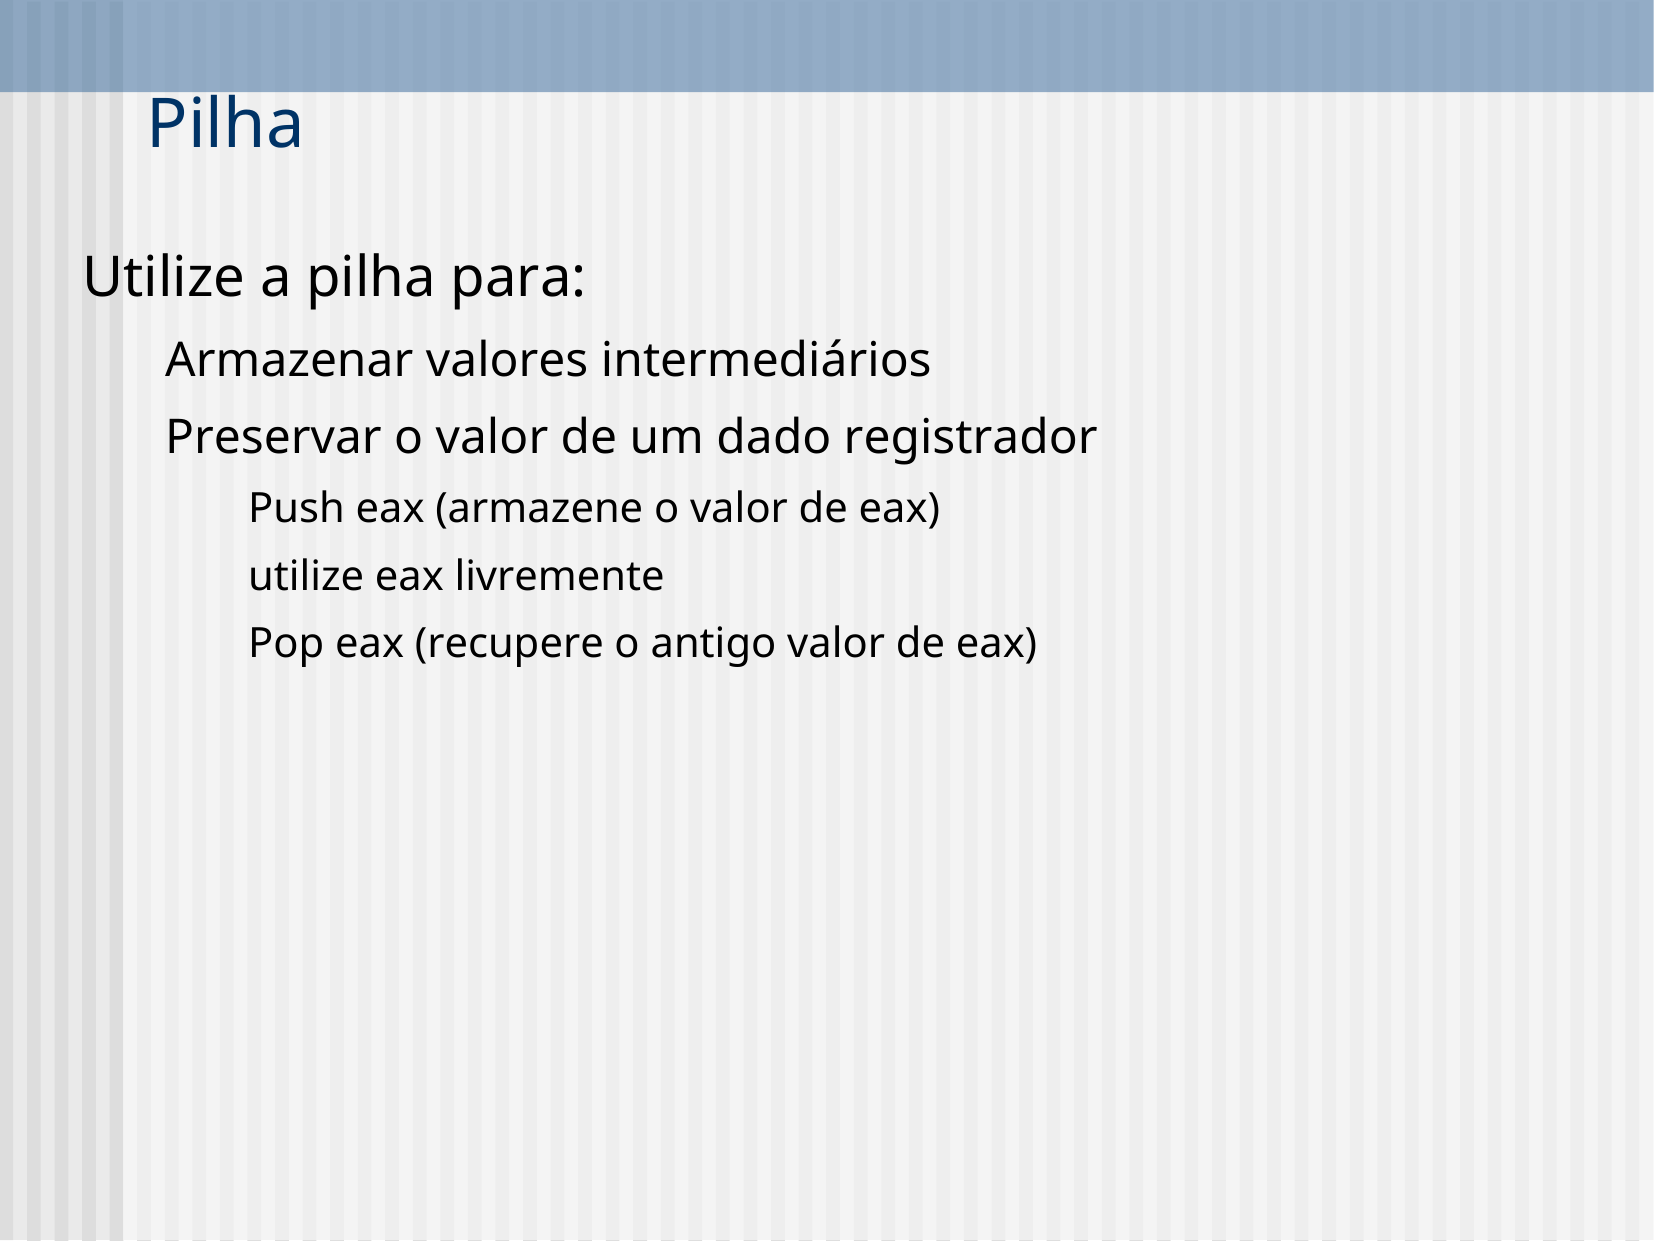

# Pilha
Utilize a pilha para:
Armazenar valores intermediários
Preservar o valor de um dado registrador
Push eax (armazene o valor de eax)
utilize eax livremente
Pop eax (recupere o antigo valor de eax)